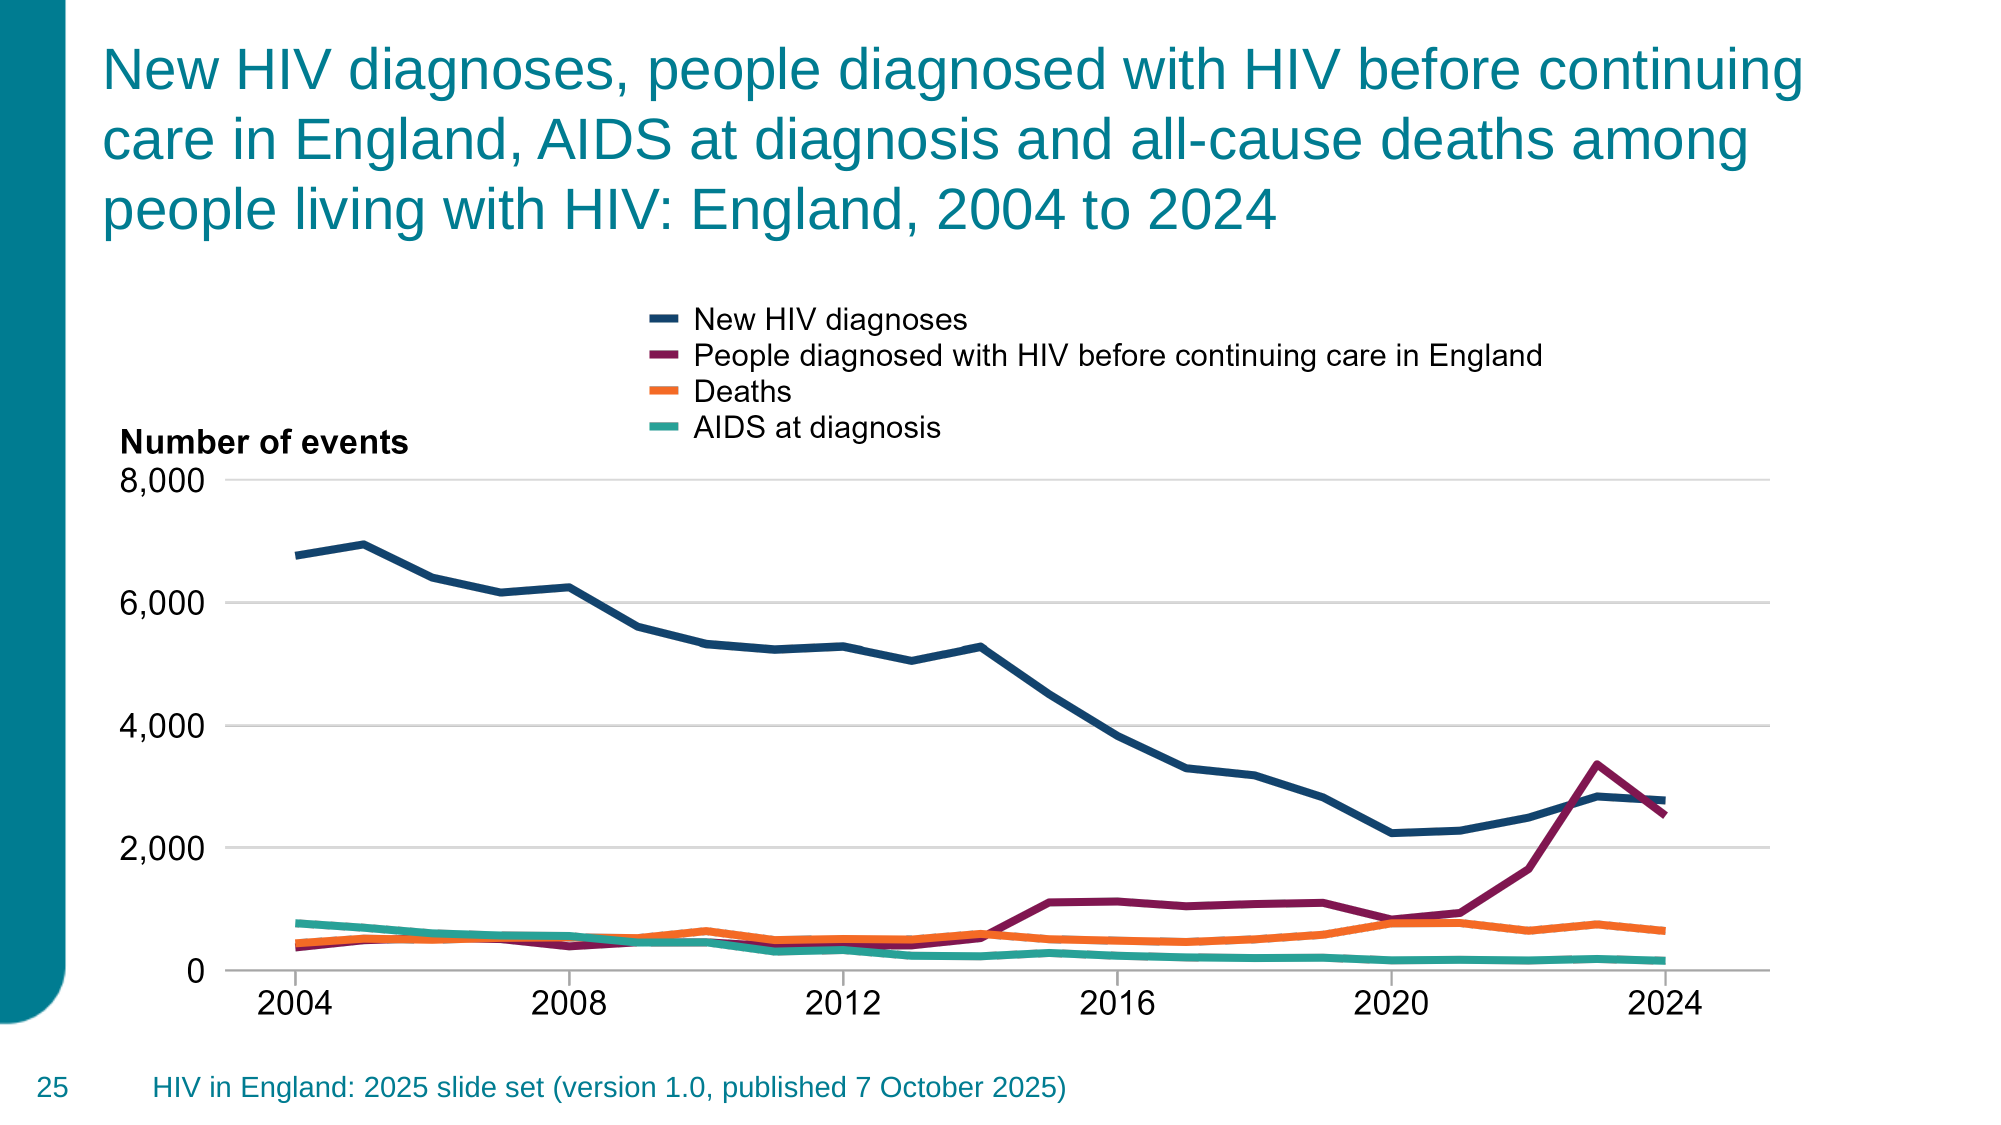

# New HIV diagnoses, people diagnosed with HIV before continuing care in England, AIDS at diagnosis and all-cause deaths among people living with HIV: England, 2004 to 2024
23
HIV in England: 2025 slide set (version 1.0, published 7 October 2025)